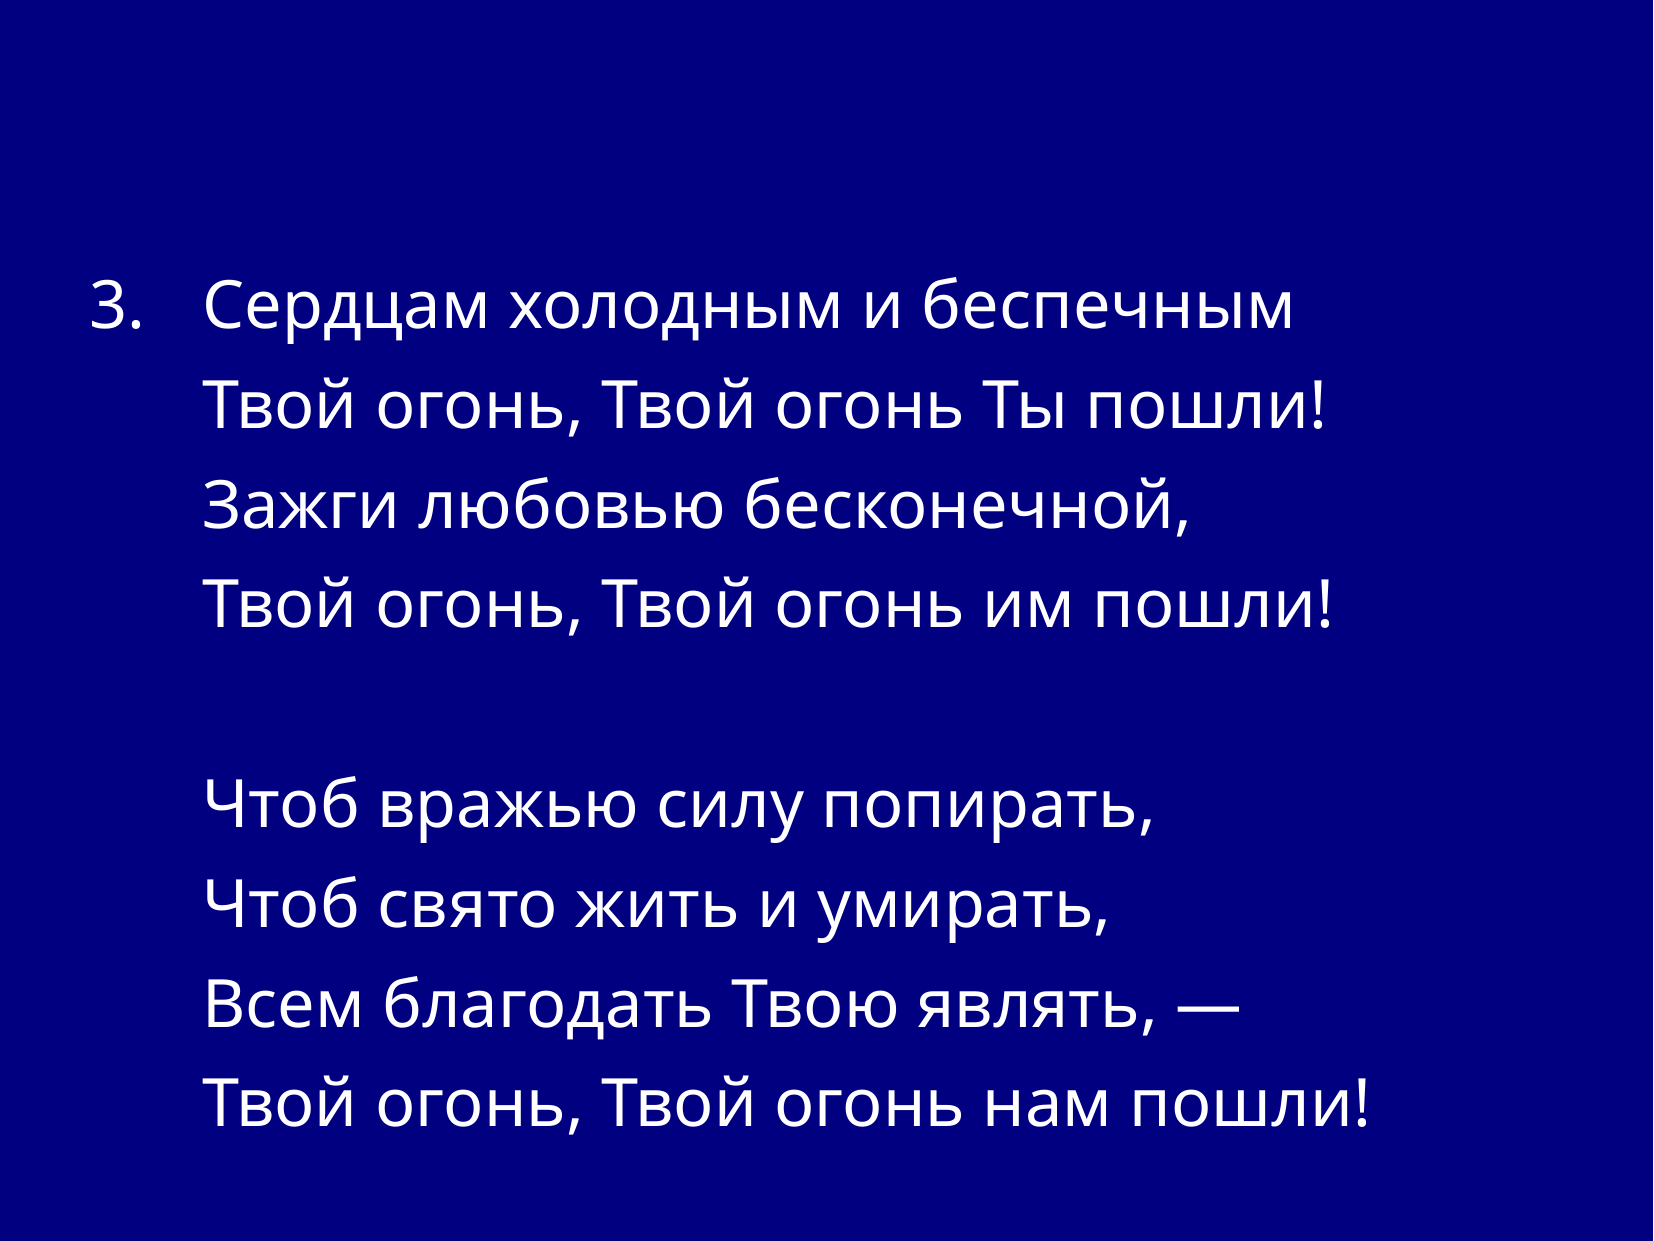

3.	Сердцам холодным и беспечным
	Твой огонь, Твой огонь Ты пошли!
	Зажги любовью бесконечной,
	Твой огонь, Твой огонь им пошли!
	Чтоб вражью силу попирать,
	Чтоб свято жить и умирать,
	Всем благодать Твою являть, —
	Твой огонь, Твой огонь нам пошли!